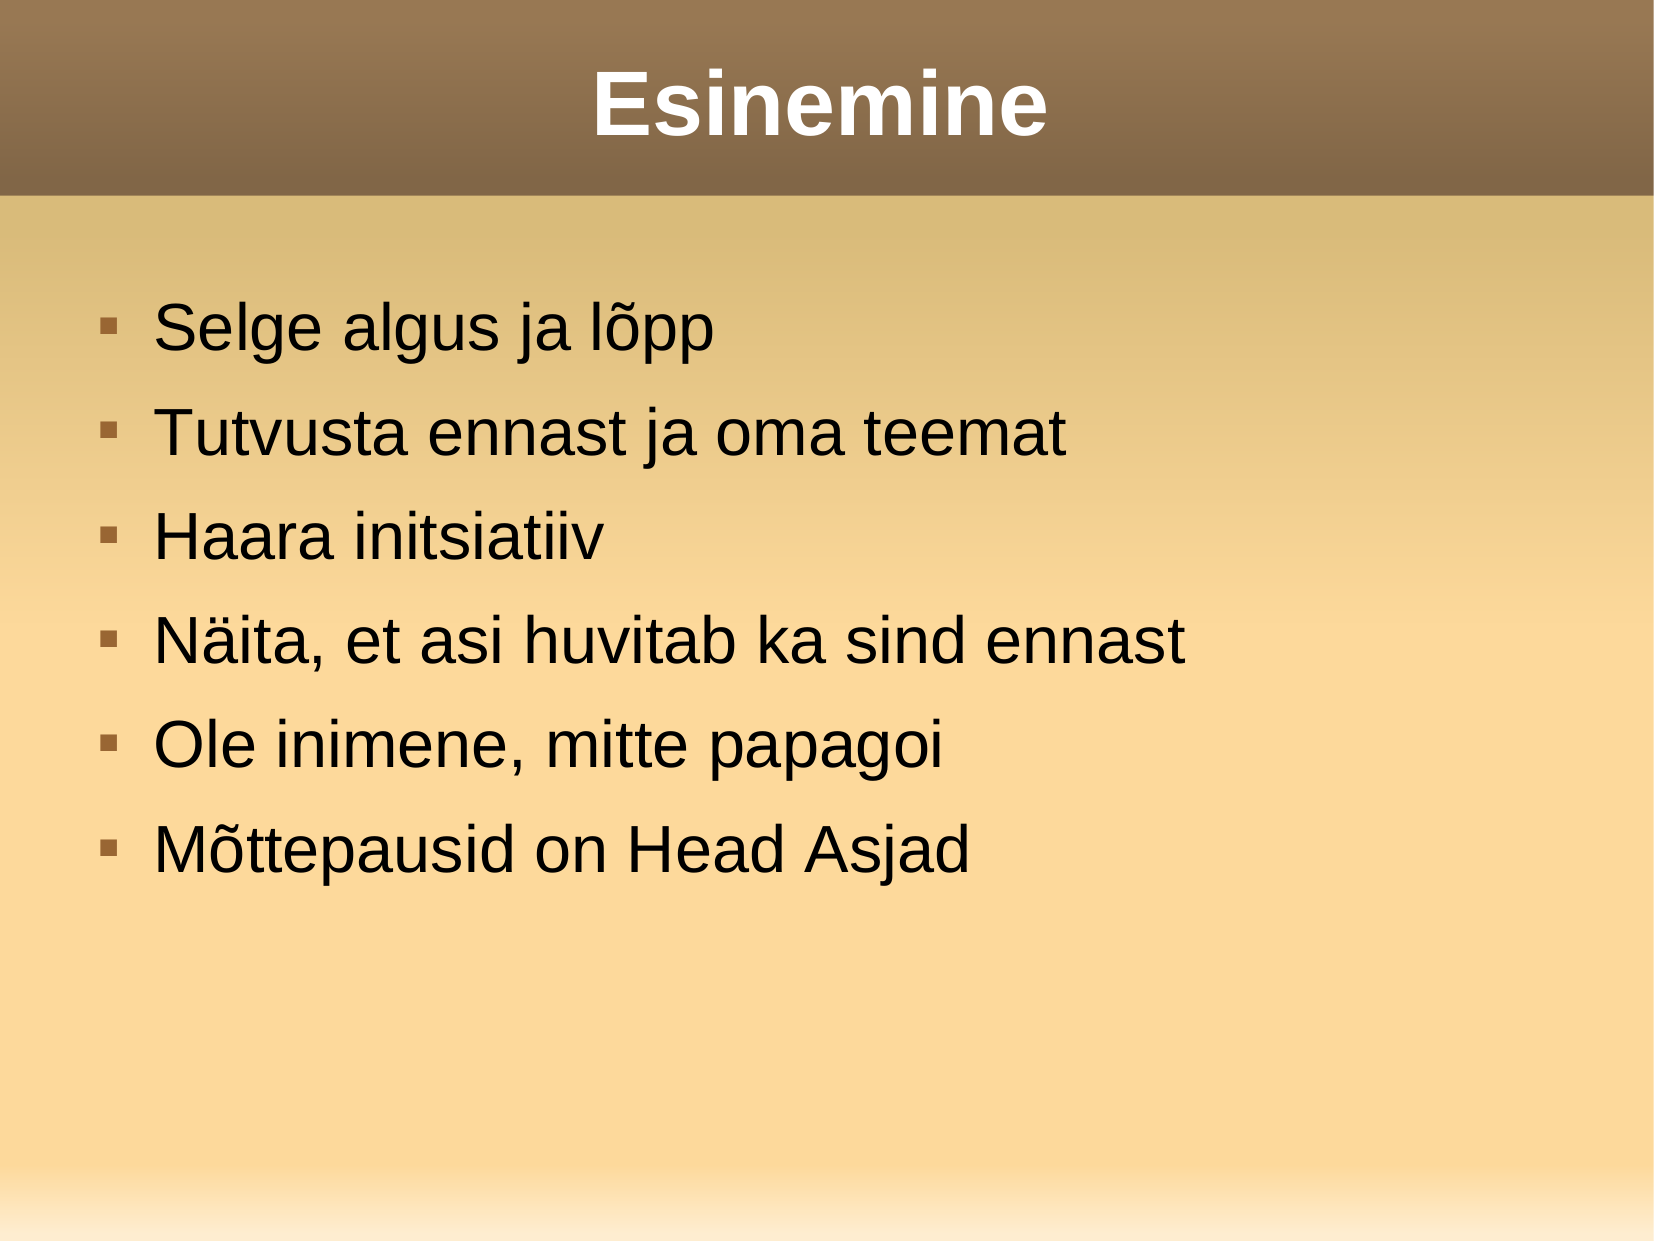

# Esinemine
Selge algus ja lõpp
Tutvusta ennast ja oma teemat
Haara initsiatiiv
Näita, et asi huvitab ka sind ennast
Ole inimene, mitte papagoi
Mõttepausid on Head Asjad